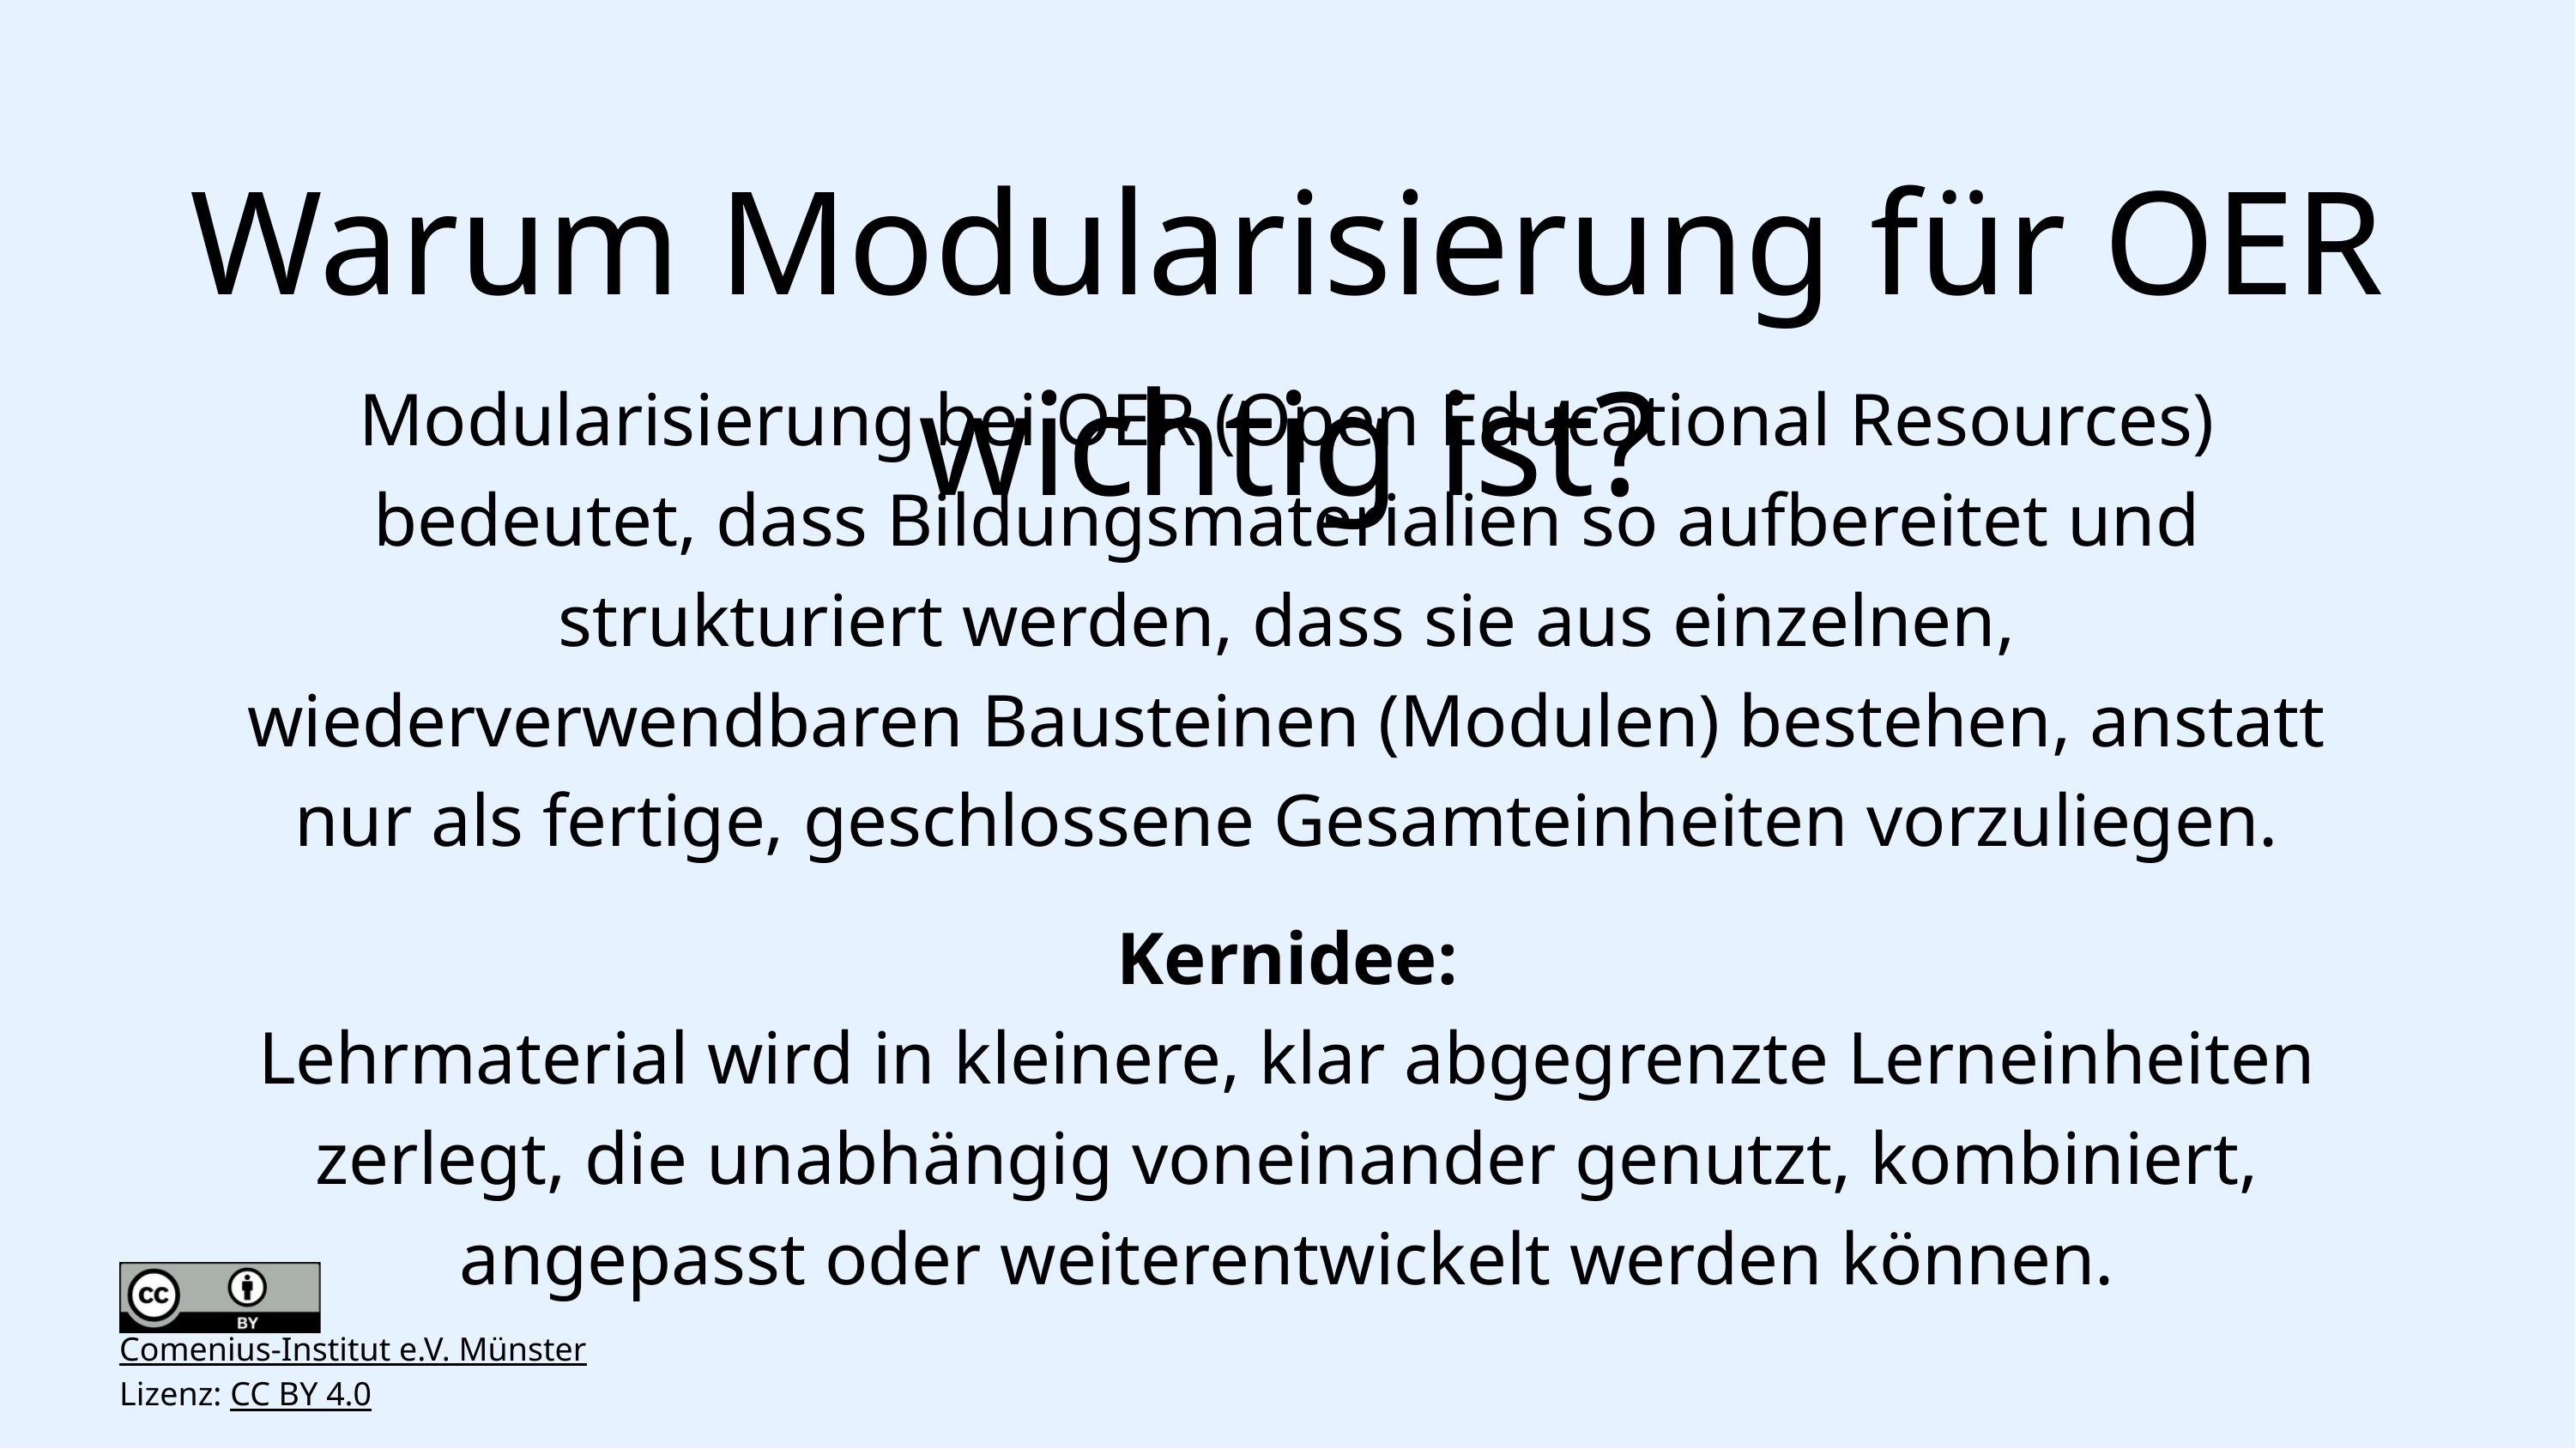

Warum Modularisierung für OER wichtig ist?
Modularisierung bei OER (Open Educational Resources) bedeutet, dass Bildungsmaterialien so aufbereitet und strukturiert werden, dass sie aus einzelnen, wiederverwendbaren Bausteinen (Modulen) bestehen, anstatt nur als fertige, geschlossene Gesamteinheiten vorzuliegen.
Kernidee:
Lehrmaterial wird in kleinere, klar abgegrenzte Lerneinheiten zerlegt, die unabhängig voneinander genutzt, kombiniert, angepasst oder weiterentwickelt werden können.
Comenius-Institut e.V. Münster
Lizenz: CC BY 4.0